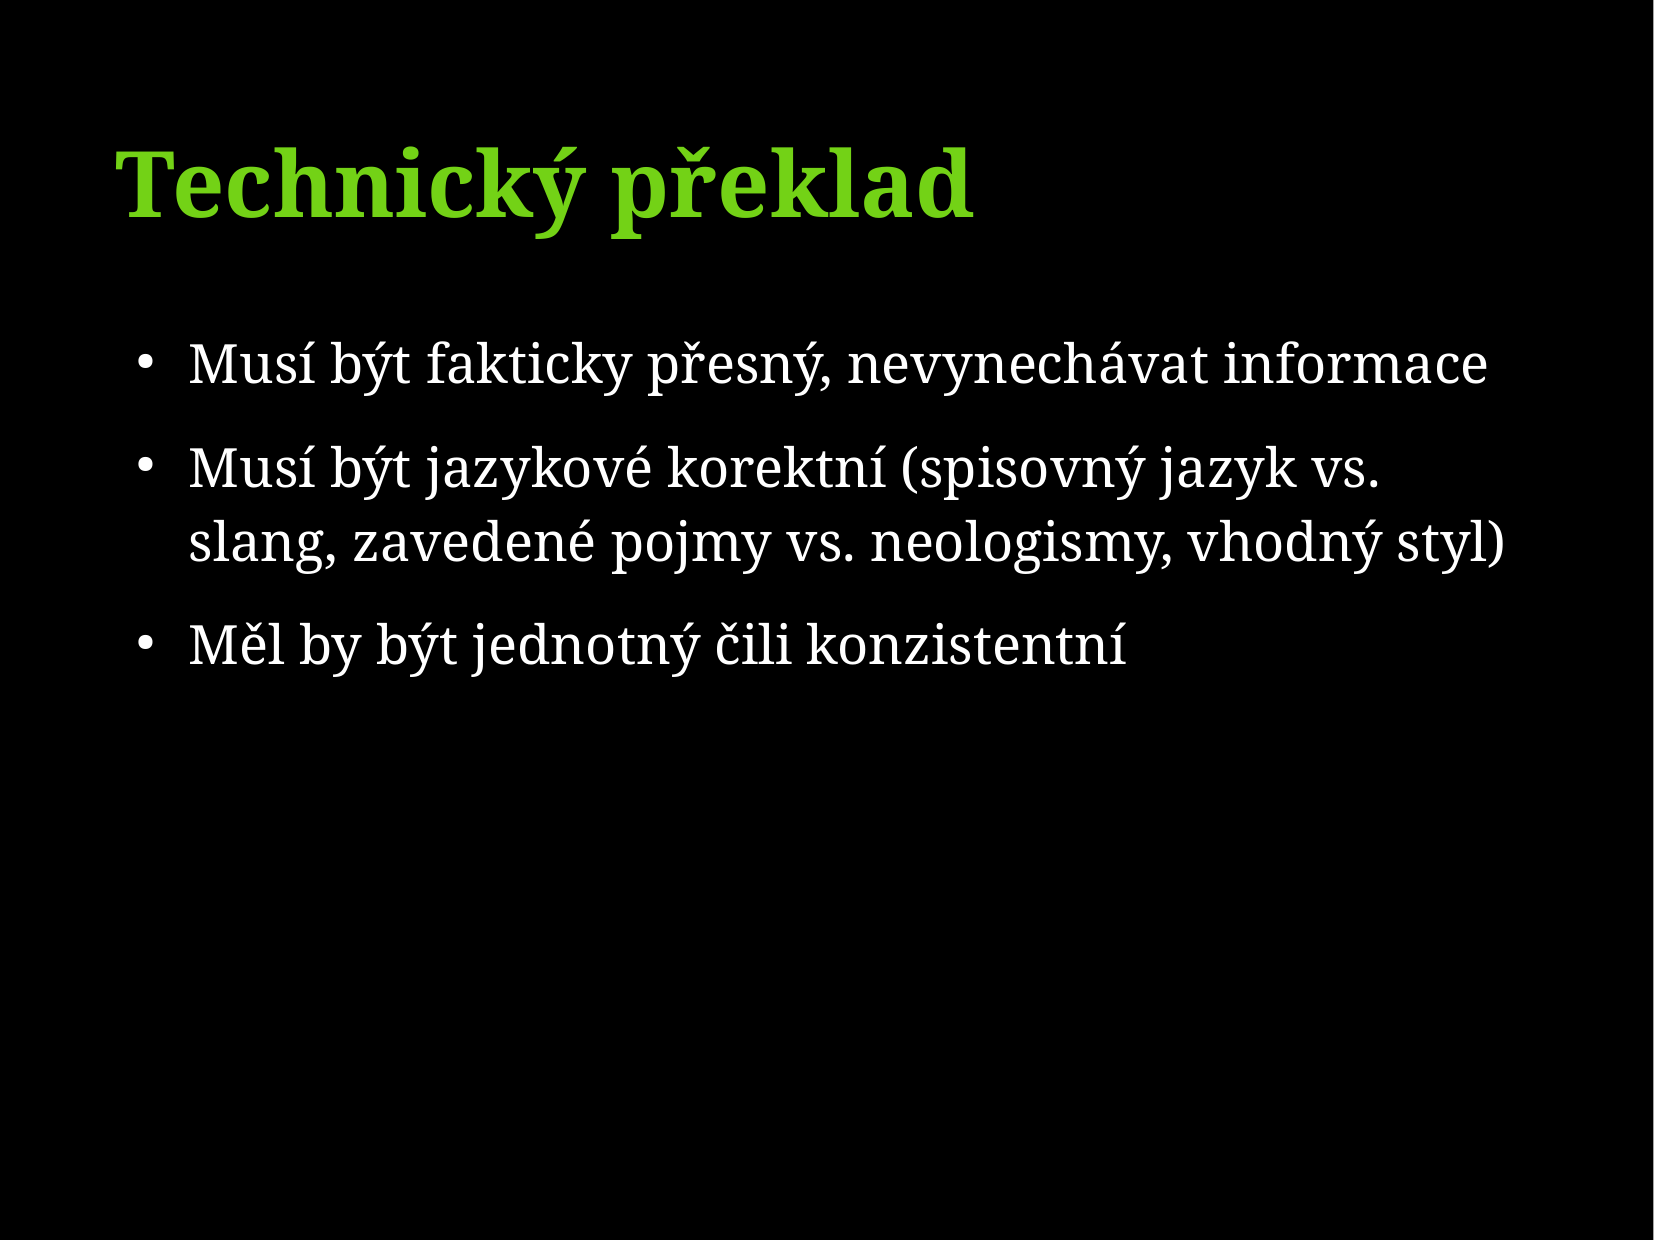

# Technický překlad
Musí být fakticky přesný, nevynechávat informace
Musí být jazykové korektní (spisovný jazyk vs. slang, zavedené pojmy vs. neologismy, vhodný styl)
Měl by být jednotný čili konzistentní